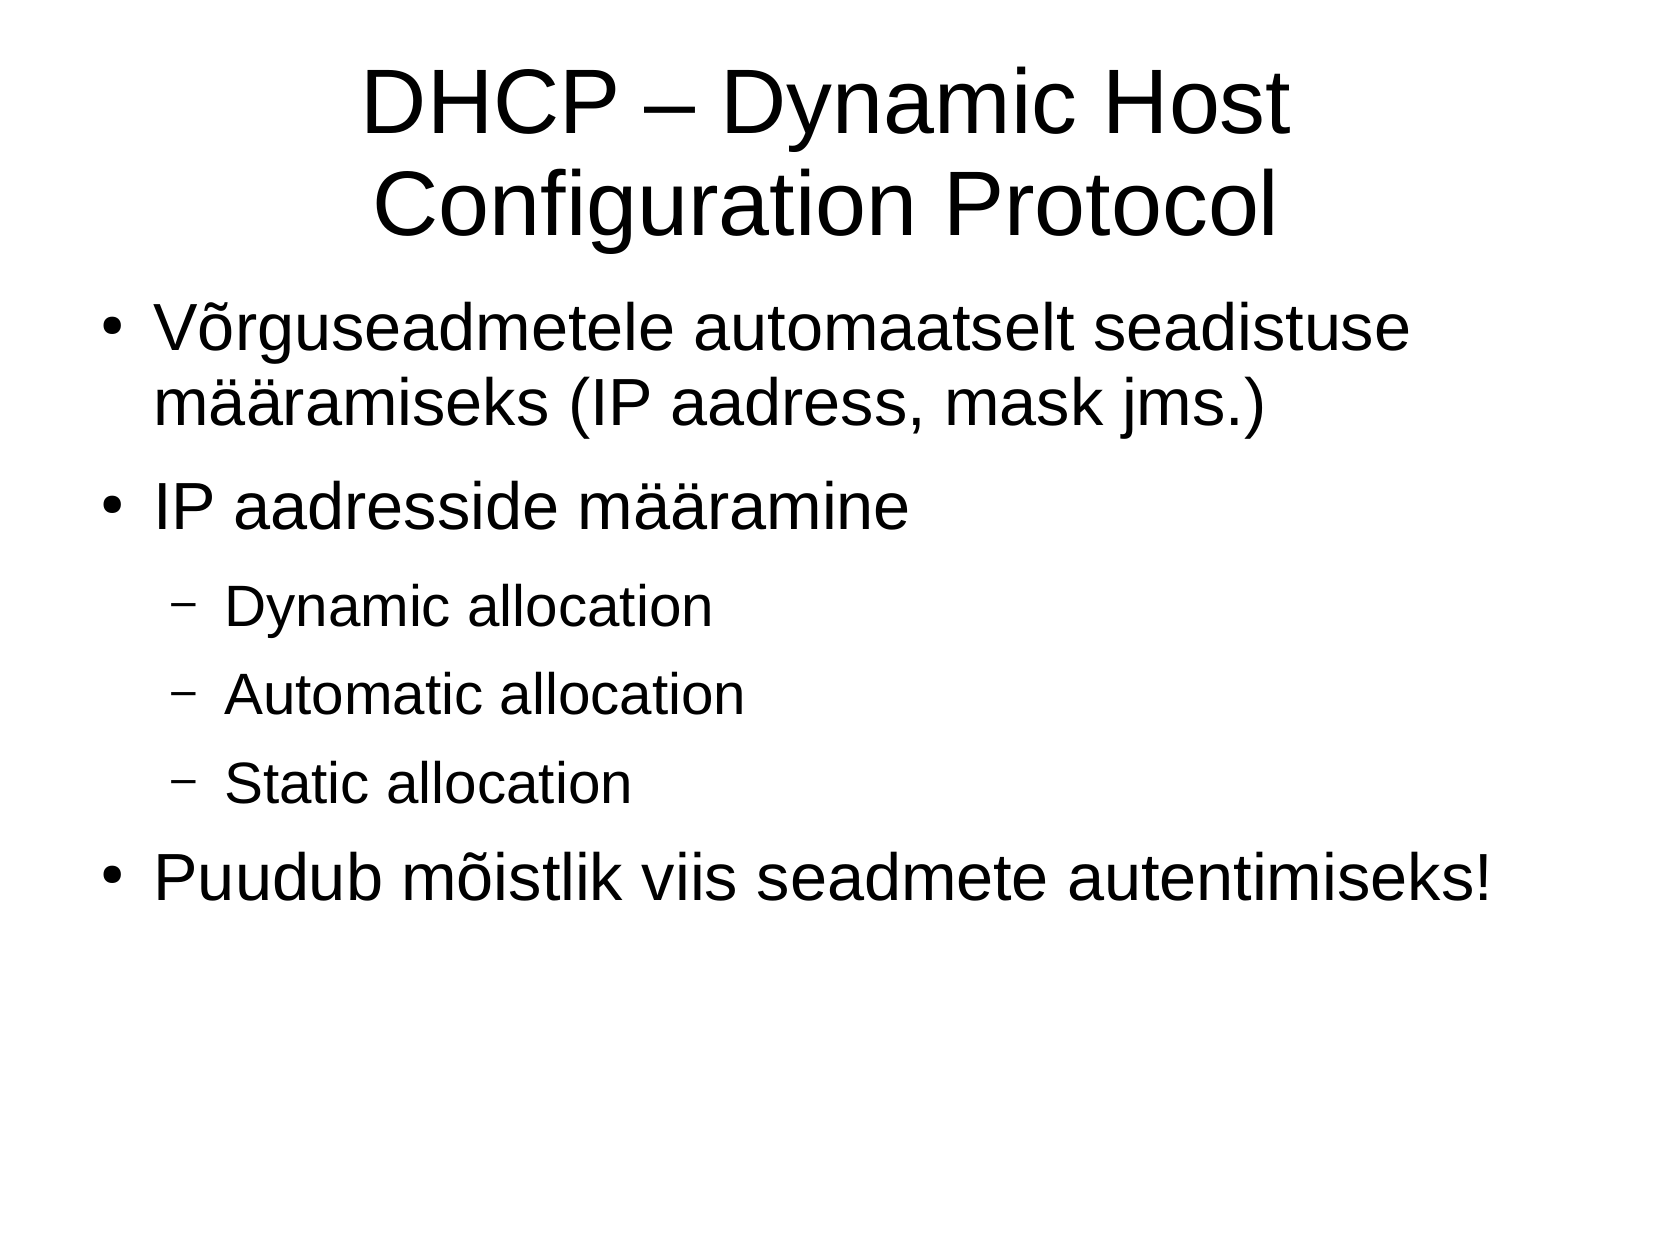

# DHCP – Dynamic Host Configuration Protocol
Võrguseadmetele automaatselt seadistuse määramiseks (IP aadress, mask jms.)
IP aadresside määramine
Dynamic allocation
Automatic allocation
Static allocation
Puudub mõistlik viis seadmete autentimiseks!